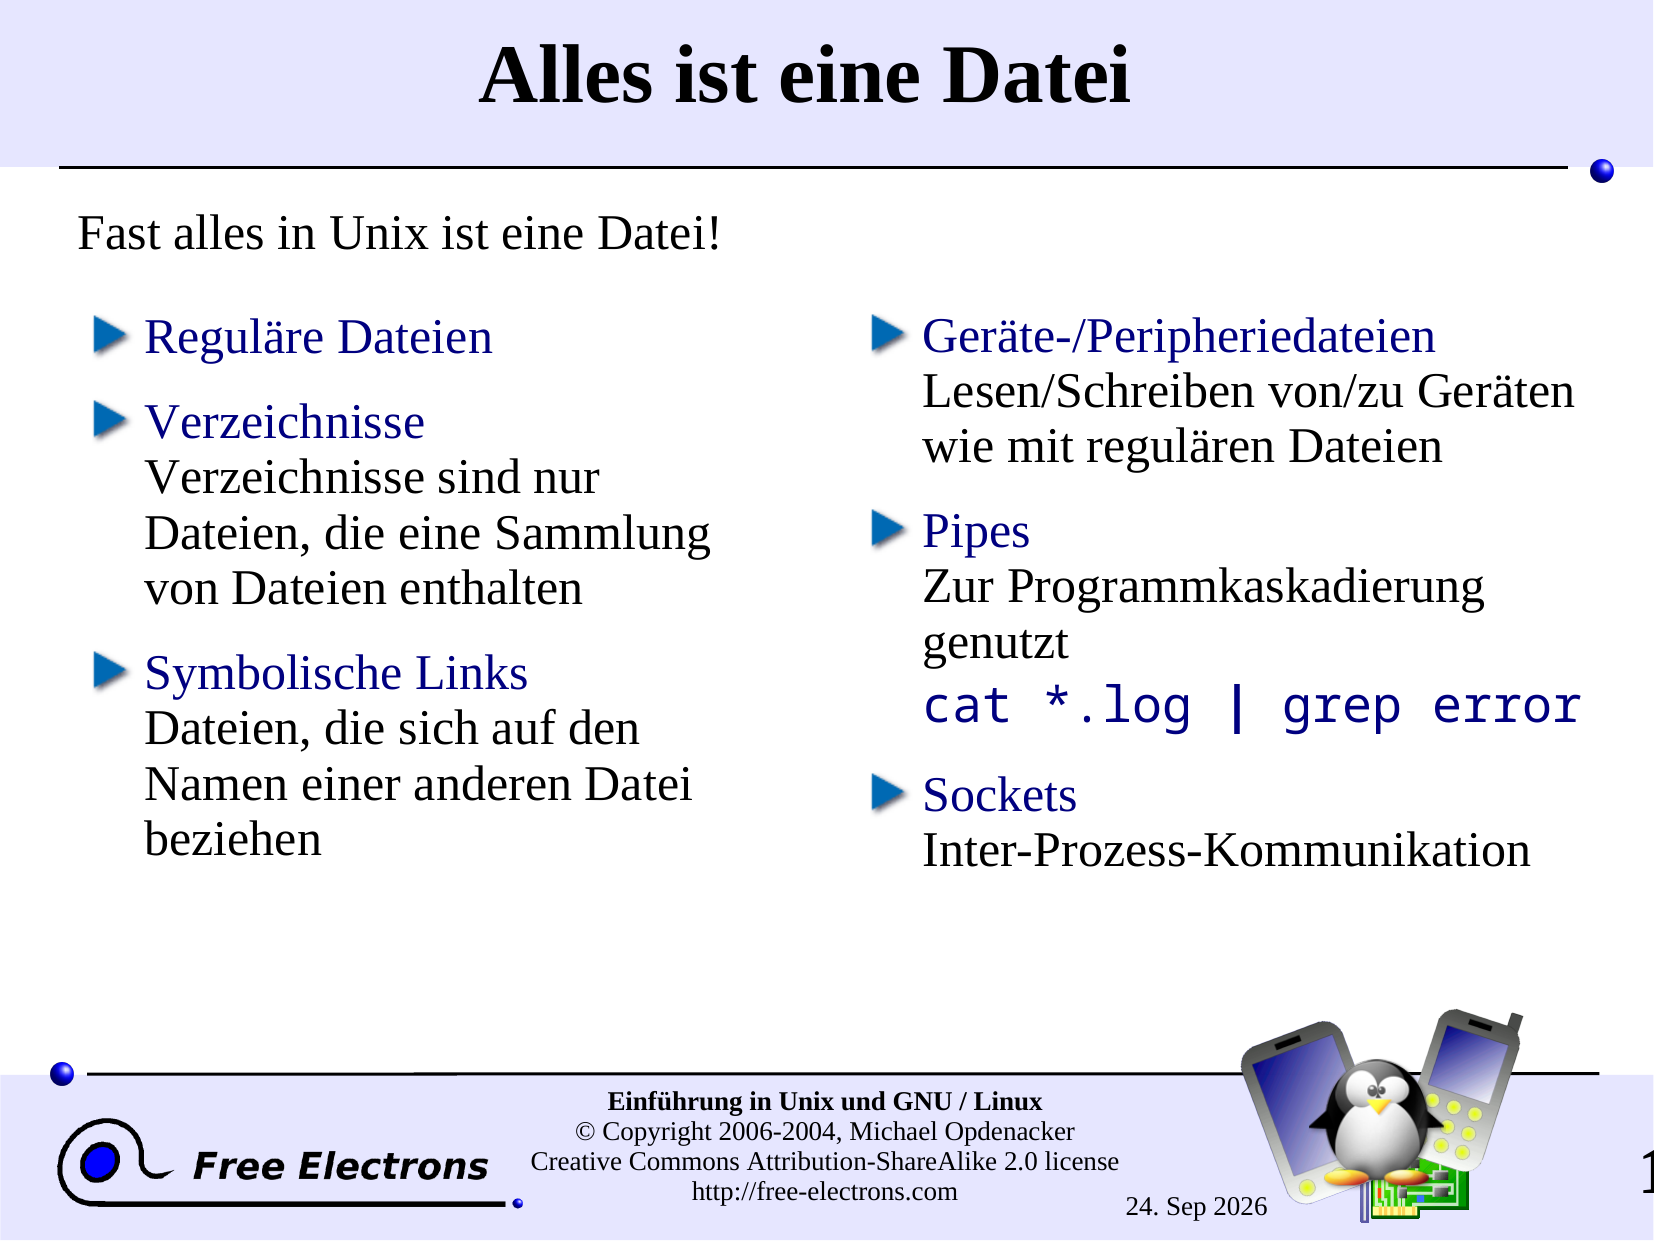

# Alles ist eine Datei
Fast alles in Unix ist eine Datei!
Geräte-/Peripheriedateien Lesen/Schreiben von/zu Geräten wie mit regulären Dateien
Pipes
Zur Programmkaskadierung genutzt
cat *.log | grep error
Sockets
Inter-Prozess-Kommunikation
Reguläre Dateien
Verzeichnisse
Verzeichnisse sind nur Dateien, die eine Sammlung von Dateien enthalten
Symbolische Links
Dateien, die sich auf den Namen einer anderen Datei beziehen